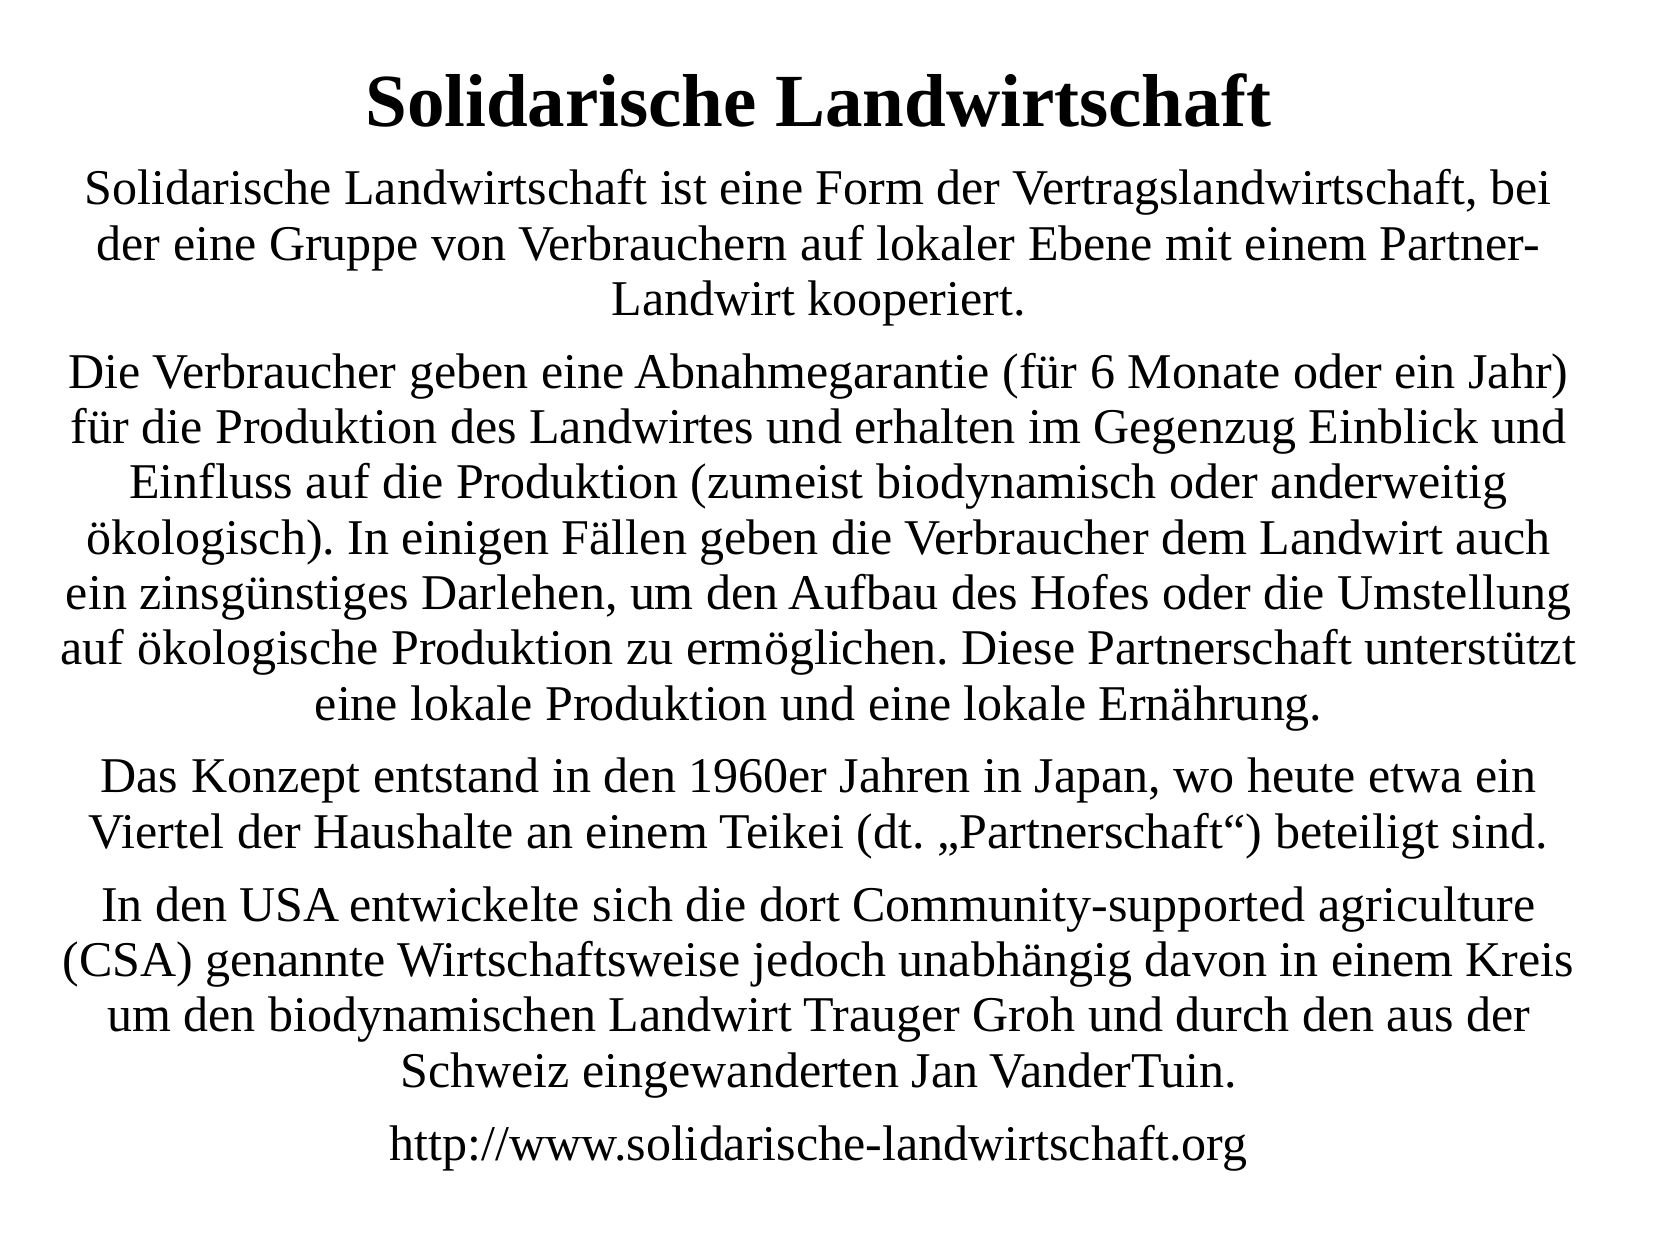

Solidarische Landwirtschaft
Solidarische Landwirtschaft ist eine Form der Vertragslandwirtschaft, bei der eine Gruppe von Verbrauchern auf lokaler Ebene mit einem Partner-Landwirt kooperiert.
Die Verbraucher geben eine Abnahmegarantie (für 6 Monate oder ein Jahr) für die Produktion des Landwirtes und erhalten im Gegenzug Einblick und Einfluss auf die Produktion (zumeist biodynamisch oder anderweitig ökologisch). In einigen Fällen geben die Verbraucher dem Landwirt auch ein zinsgünstiges Darlehen, um den Aufbau des Hofes oder die Umstellung auf ökologische Produktion zu ermöglichen. Diese Partnerschaft unterstützt eine lokale Produktion und eine lokale Ernährung.
Das Konzept entstand in den 1960er Jahren in Japan, wo heute etwa ein Viertel der Haushalte an einem Teikei (dt. „Partnerschaft“) beteiligt sind.
In den USA entwickelte sich die dort Community-supported agriculture (CSA) genannte Wirtschaftsweise jedoch unabhängig davon in einem Kreis um den biodynamischen Landwirt Trauger Groh und durch den aus der Schweiz eingewanderten Jan VanderTuin.
http://www.solidarische-landwirtschaft.org